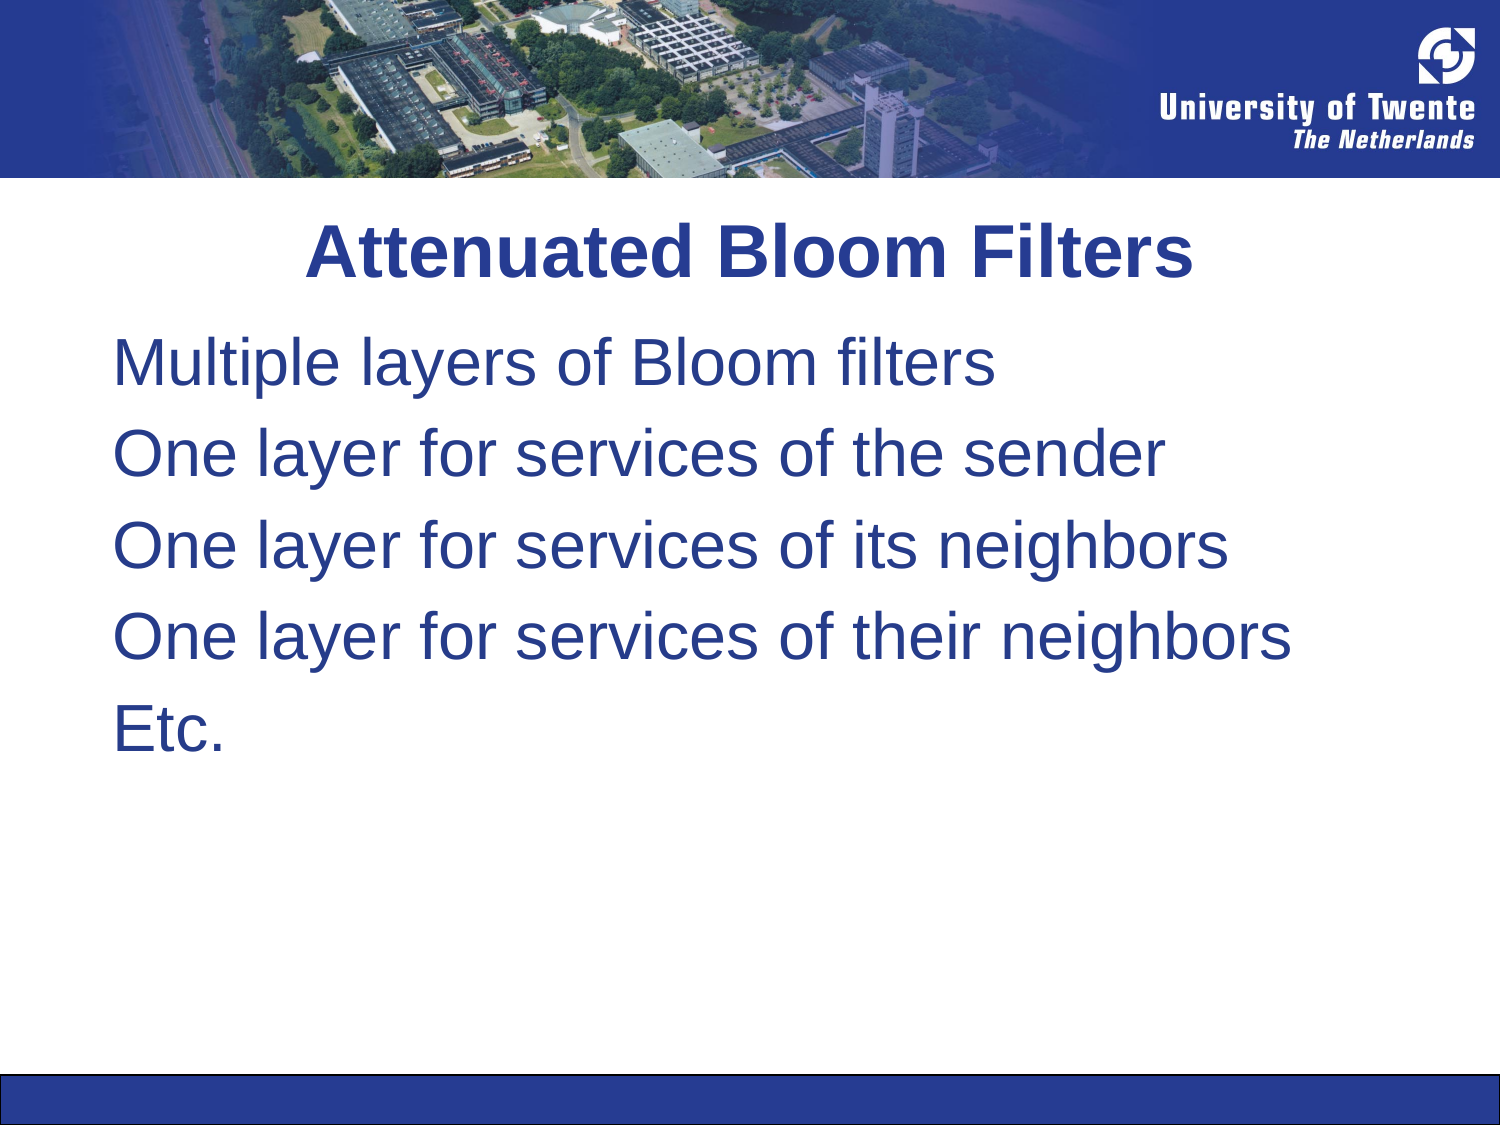

# Attenuated Bloom Filters
Multiple layers of Bloom filters
One layer for services of the sender
One layer for services of its neighbors
One layer for services of their neighbors
Etc.